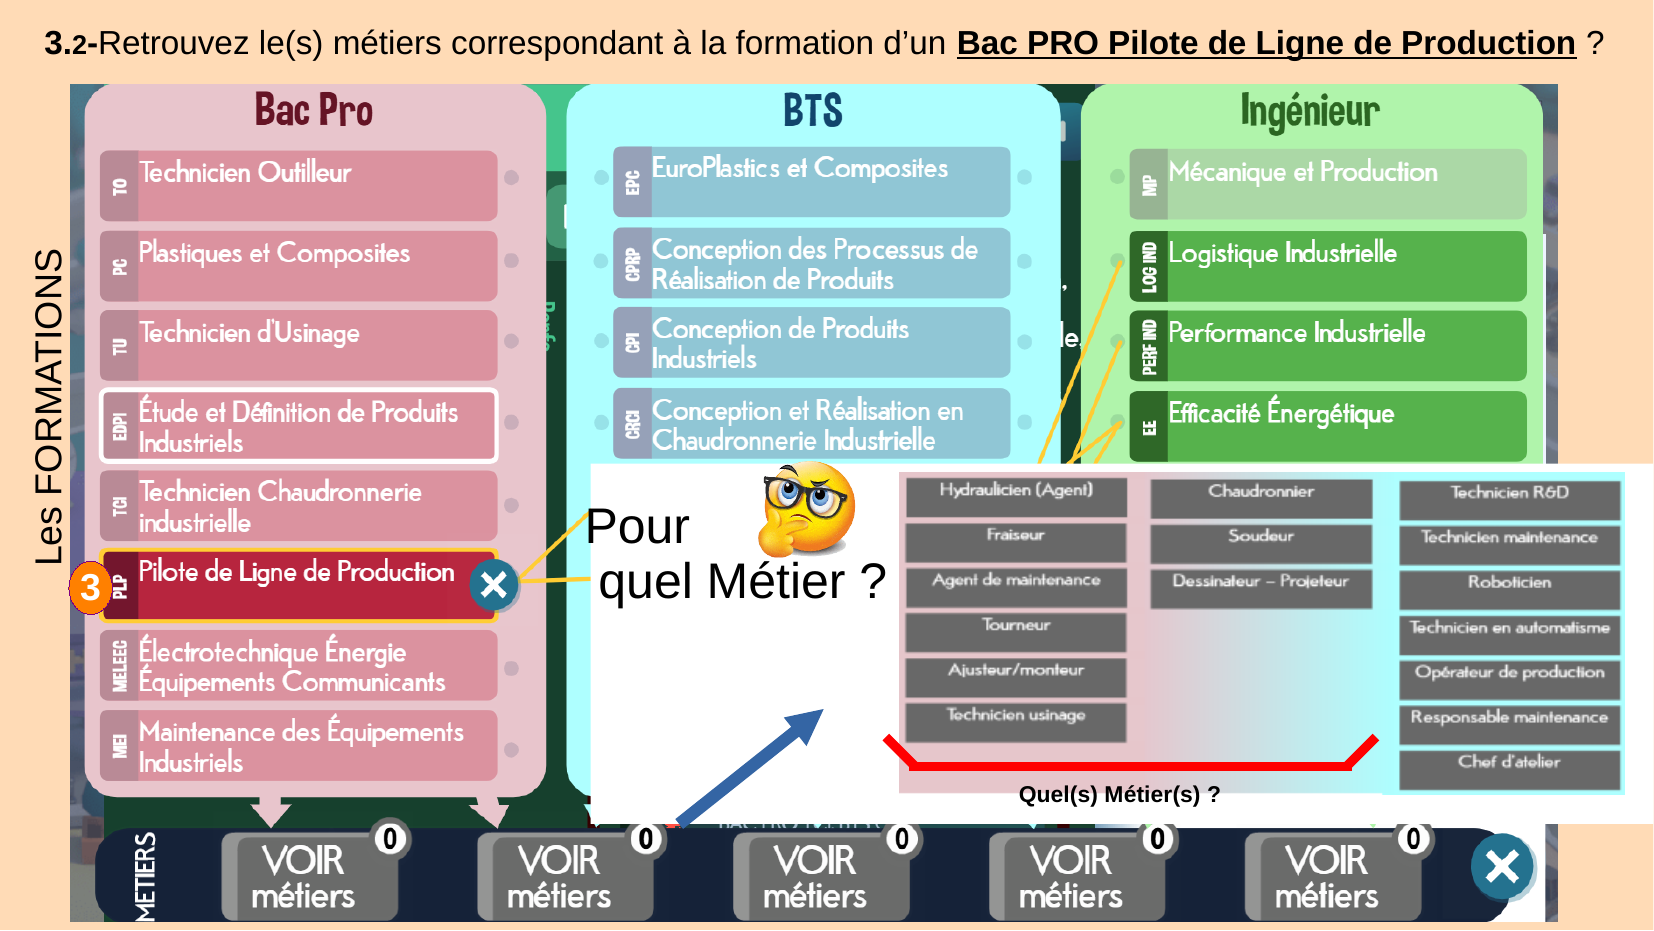

3.2-Retrouvez le(s) métiers correspondant à la formation d’un Bac PRO Pilote de Ligne de Production ?
Les FORMATIONS
Pour
 quel Métier ?
3
Quel(s) Métier(s) ?